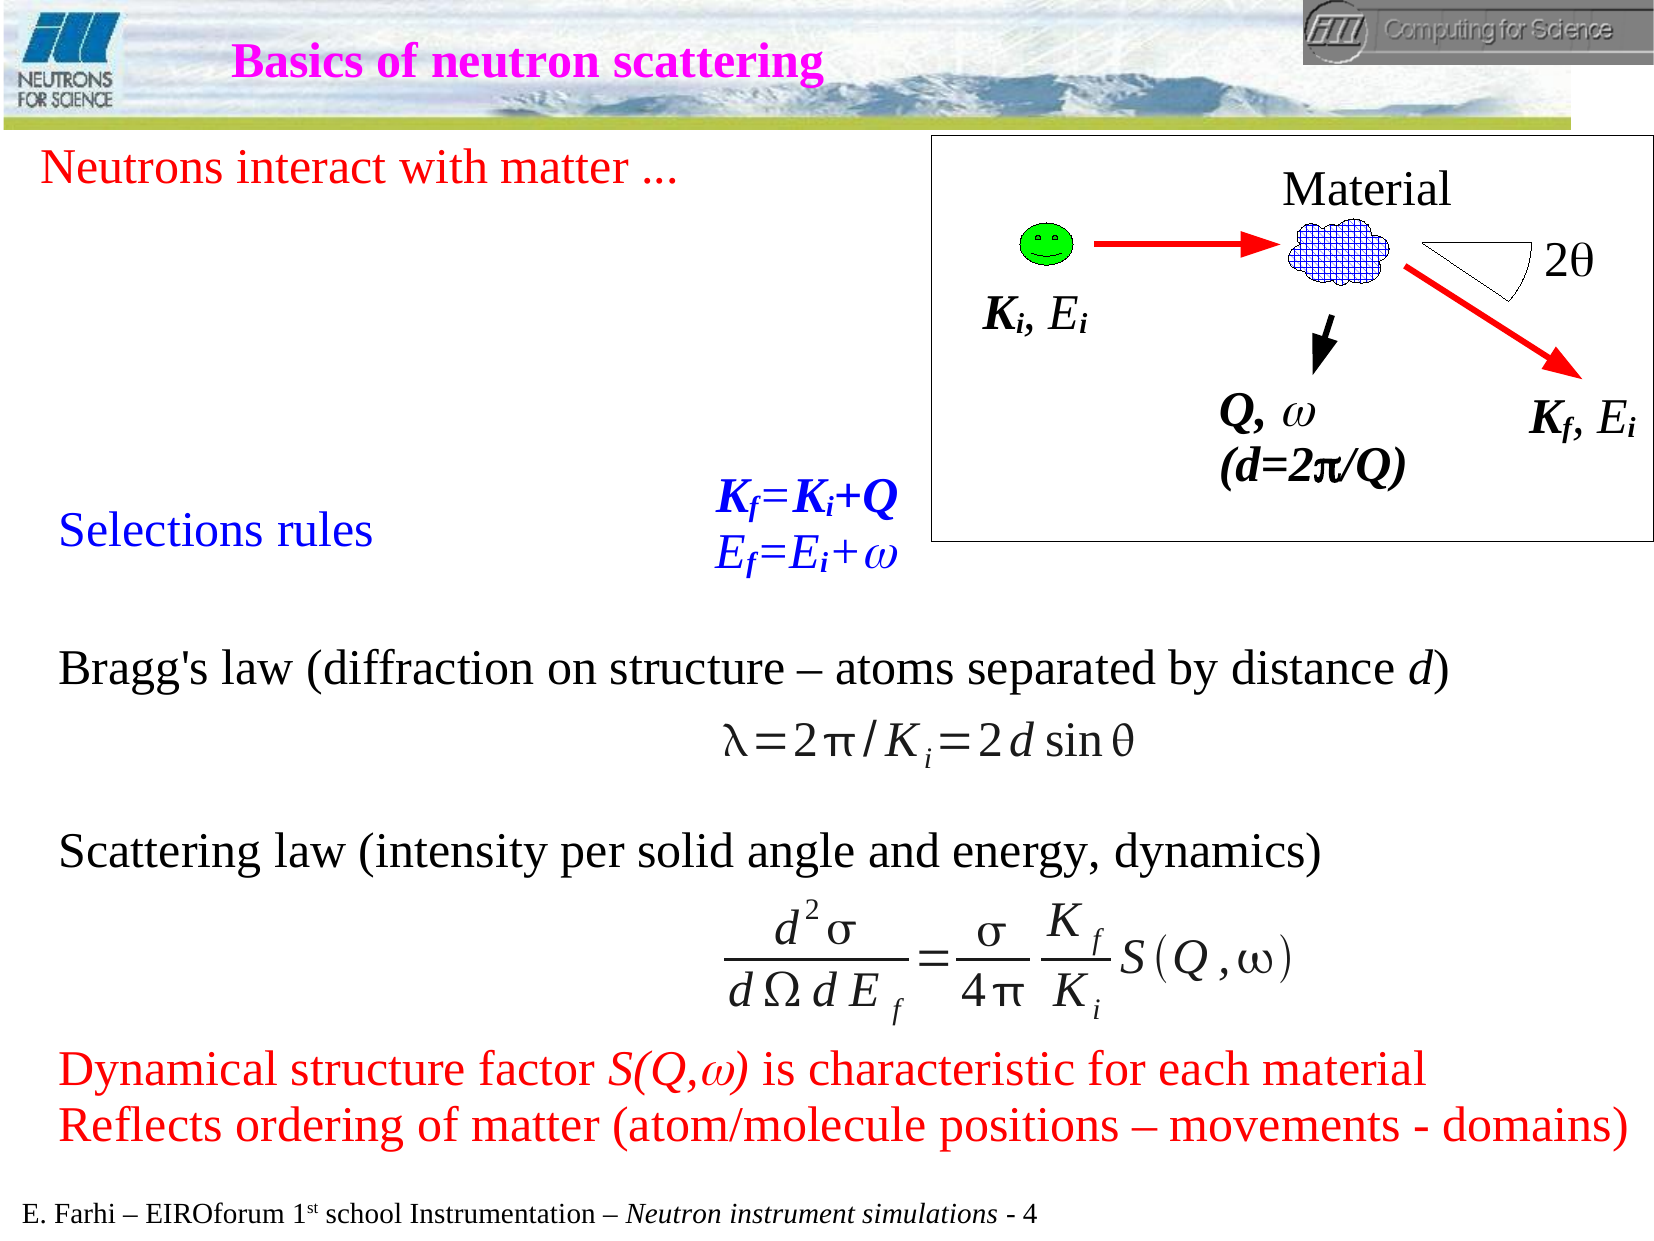

Basics of neutron scattering
Neutrons interact with matter ...
Material
2q
Ki, Ei
Q, w
(d=2p/Q)
Kf, Ei
Kf=Ki+Q
Ef=Ei+w
Selections rules
Bragg's law (diffraction on structure – atoms separated by distance d)
Scattering law (intensity per solid angle and energy, dynamics)
Dynamical structure factor S(Q,w) is characteristic for each material
Reflects ordering of matter (atom/molecule positions – movements - domains)